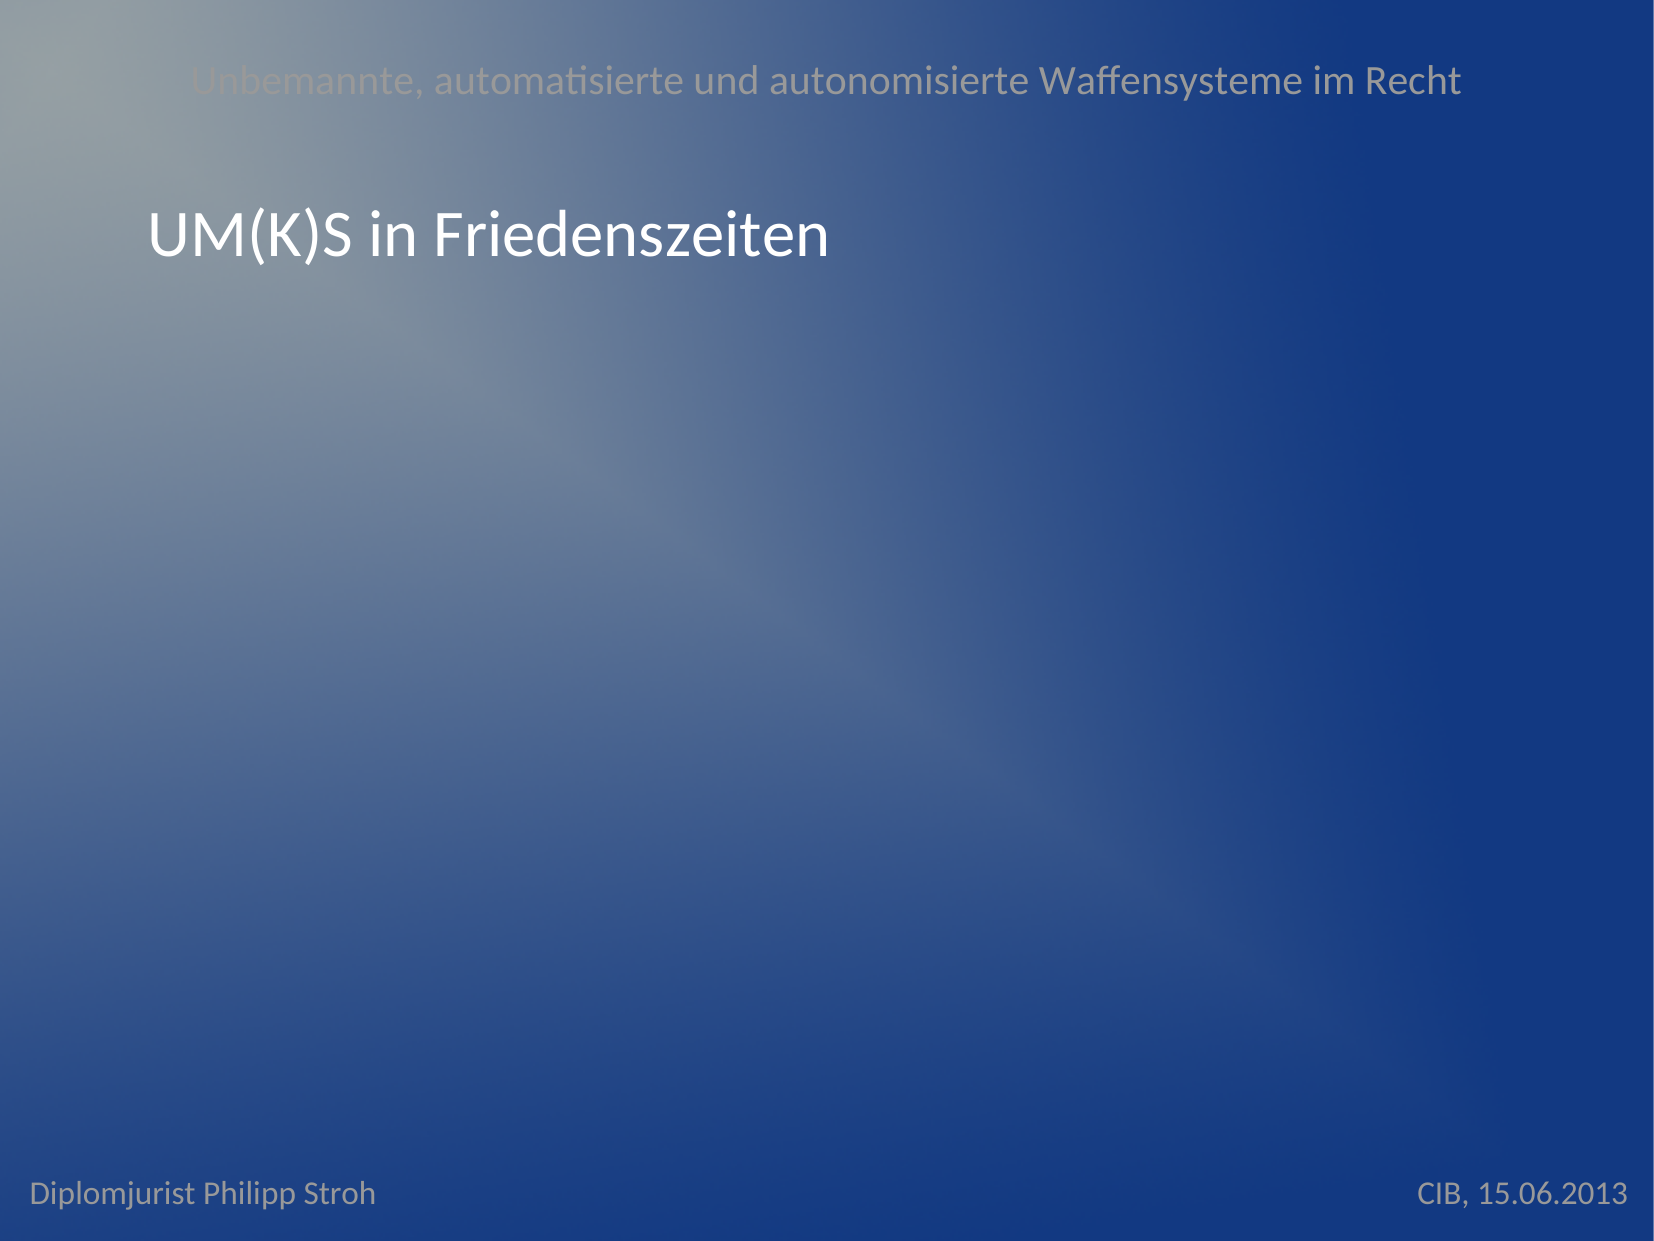

# Unbemannte, automatisierte und autonomisierte Waffensysteme im Recht
UM(K)S in Friedenszeiten
Diplomjurist Philipp Stroh
CIB, 15.06.2013